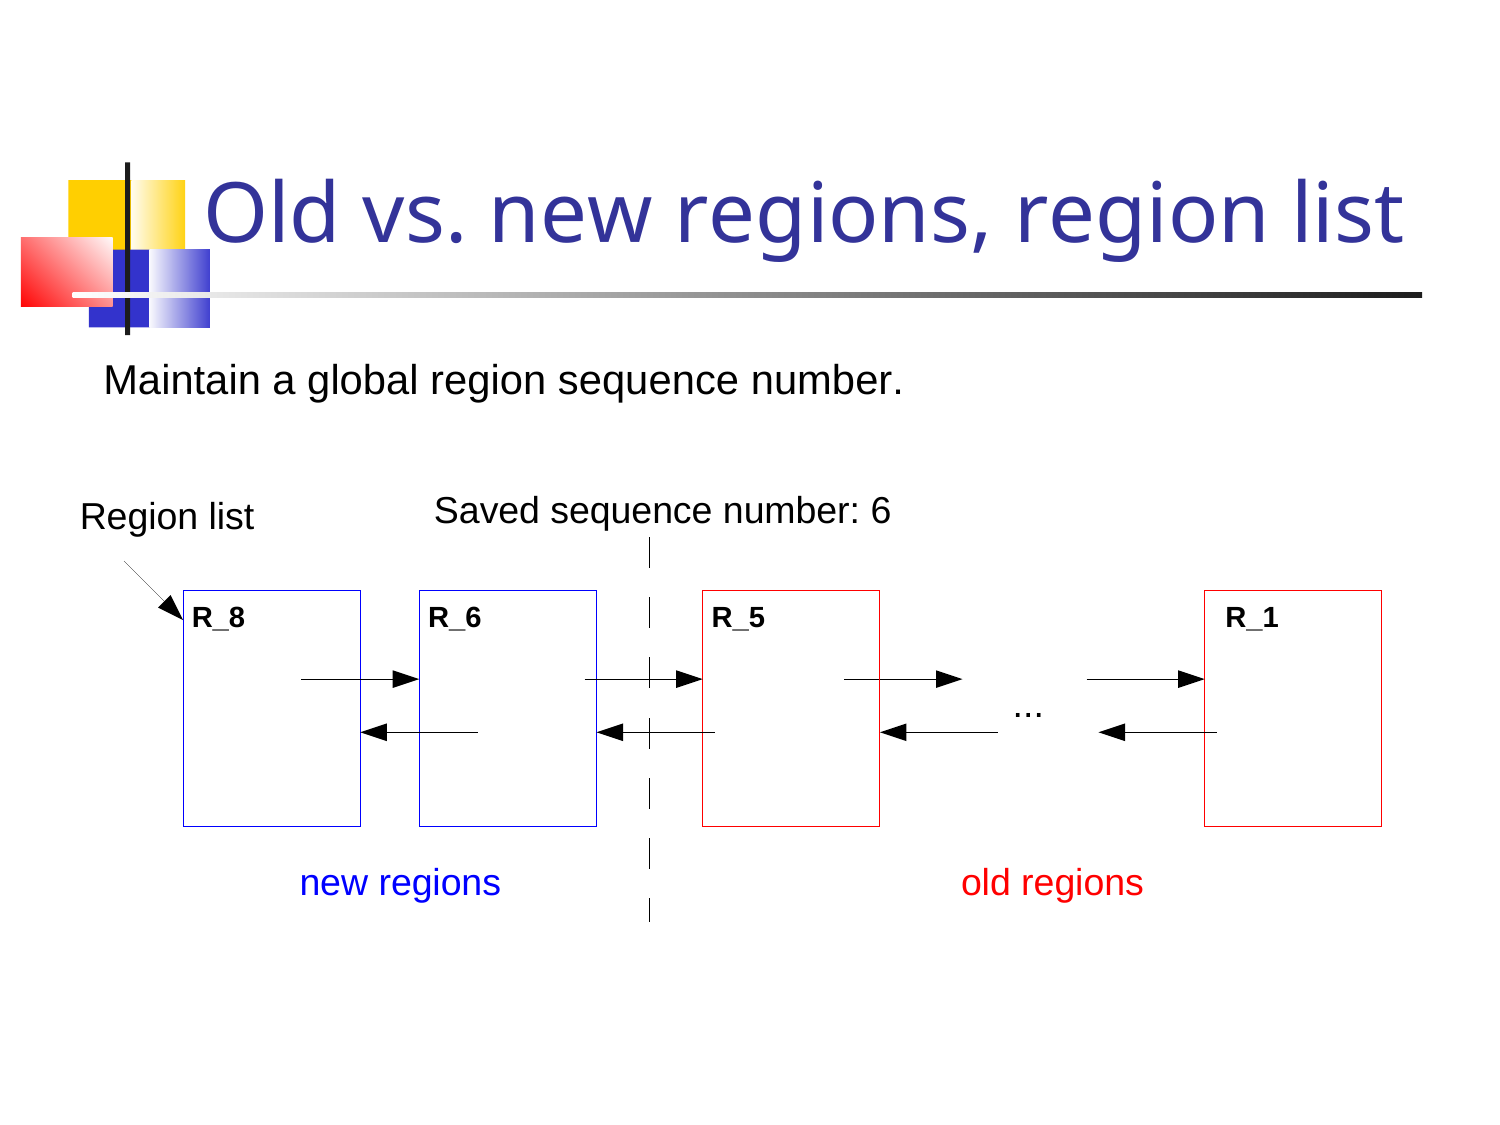

# Old vs. new regions, region list
Maintain a global region sequence number.
Saved sequence number: 6
Region list
R_8
R_6
R_5
R_1
...
new regions
old regions